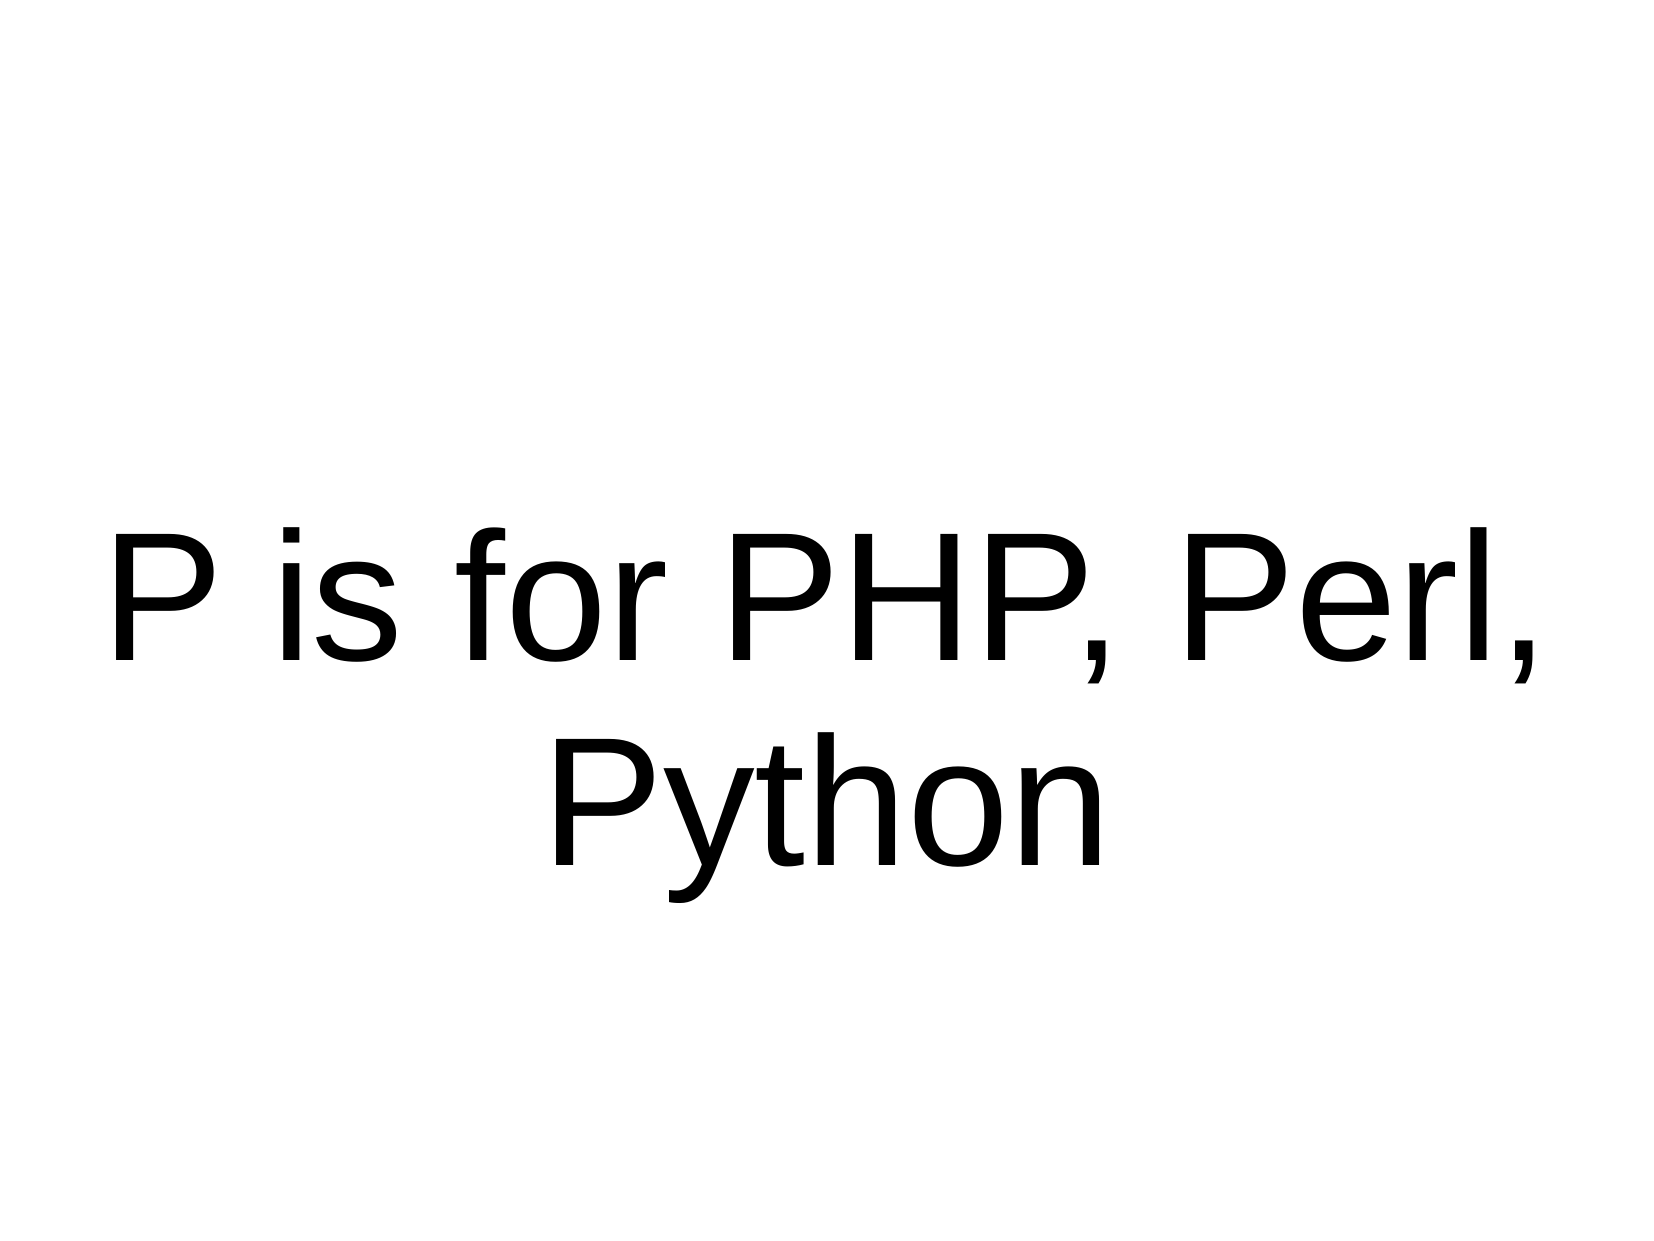

#
P is for PHP, Perl, Python